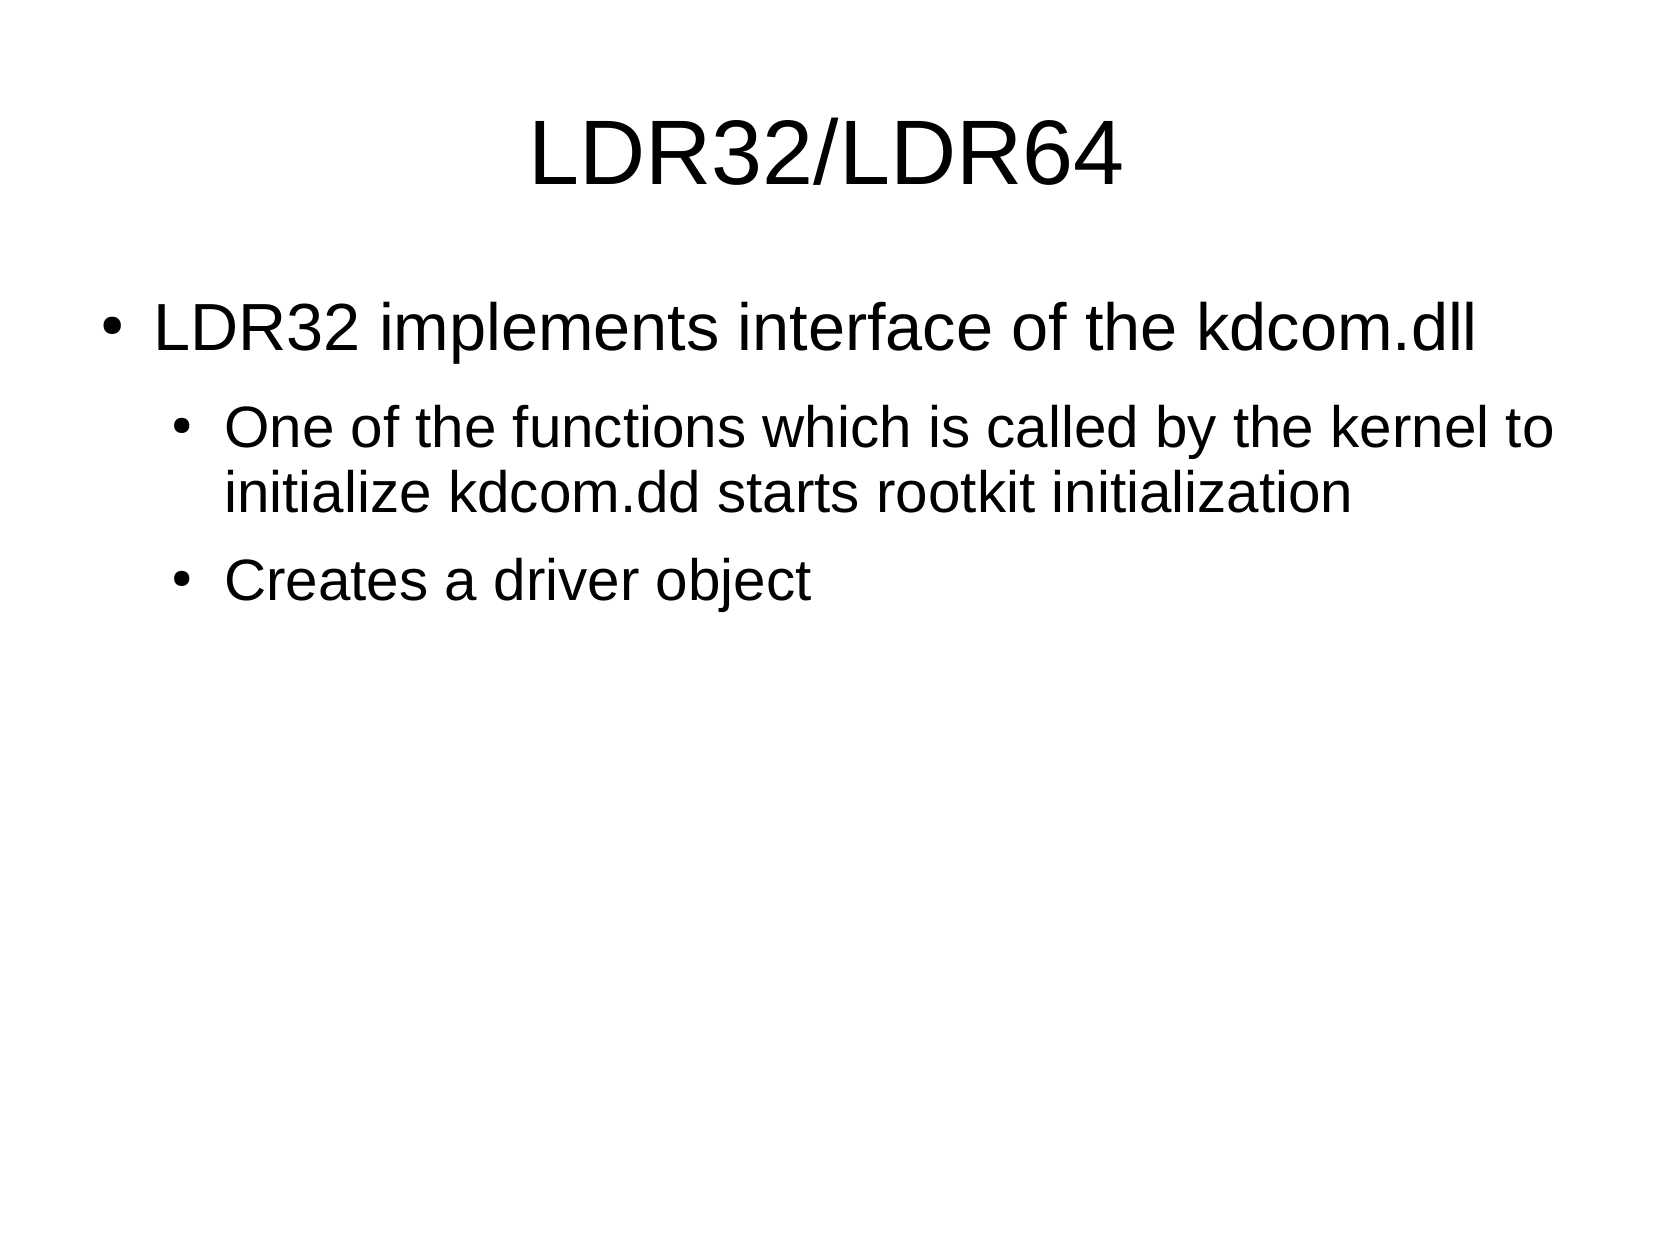

# LDR32/LDR64
LDR32 implements interface of the kdcom.dll
One of the functions which is called by the kernel to initialize kdcom.dd starts rootkit initialization
Creates a driver object